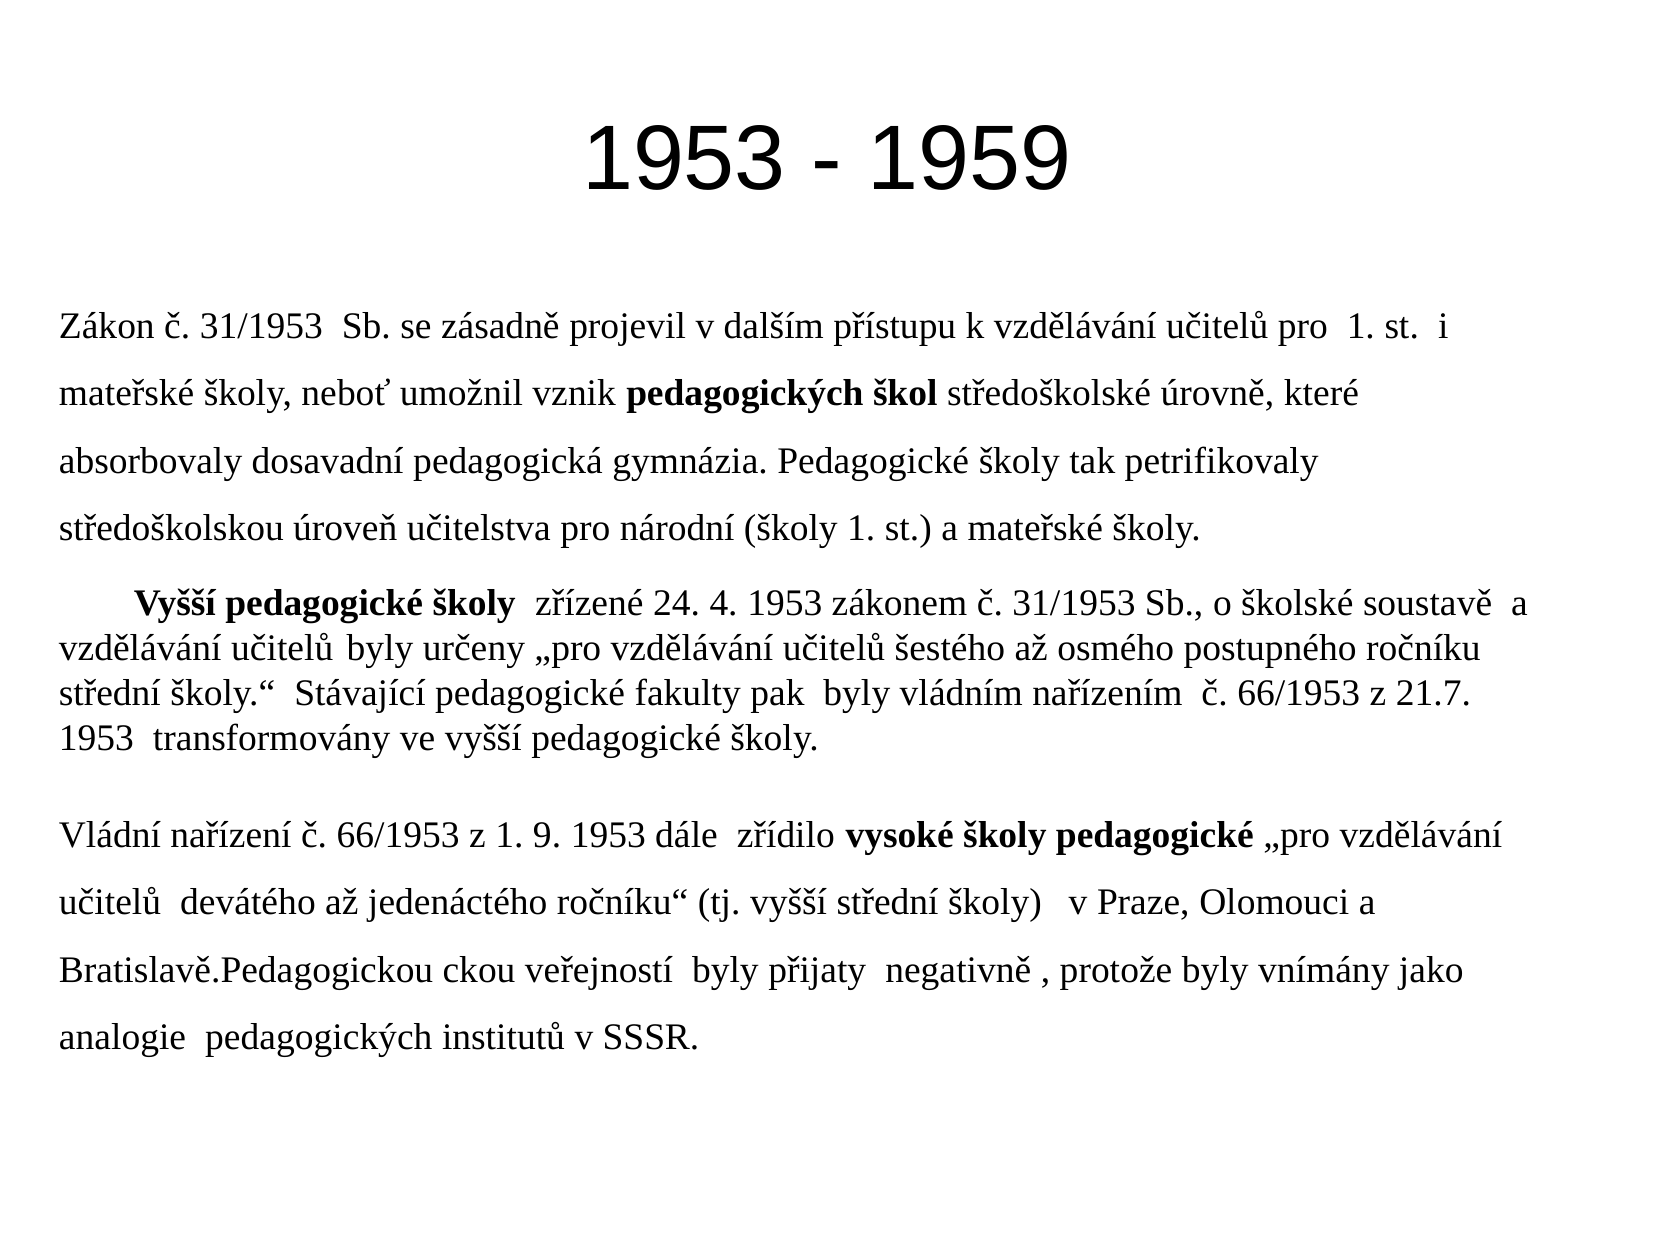

# 1953 - 1959
Zákon č. 31/1953 Sb. se zásadně projevil v dalším přístupu k vzdělávání učitelů pro 1. st. i mateřské školy, neboť umožnil vznik pedagogických škol středoškolské úrovně, které absorbovaly dosavadní pedagogická gymnázia. Pedagogické školy tak petrifikovaly středoškolskou úroveň učitelstva pro národní (školy 1. st.) a mateřské školy.
	Vyšší pedagogické školy zřízené 24. 4. 1953 zákonem č. 31/1953 Sb., o školské soustavě a vzdělávání učitelů byly určeny „pro vzdělávání učitelů šestého až osmého postupného ročníku střední školy.“ Stávající pedagogické fakulty pak byly vládním nařízením č. 66/1953 z 21.7. 1953 transformovány ve vyšší pedagogické školy.
Vládní nařízení č. 66/1953 z 1. 9. 1953 dále zřídilo vysoké školy pedagogické „pro vzdělávání učitelů devátého až jedenáctého ročníku“ (tj. vyšší střední školy) v Praze, Olomouci a Bratislavě.Pedagogickou ckou veřejností byly přijaty negativně , protože byly vnímány jako analogie pedagogických institutů v SSSR.